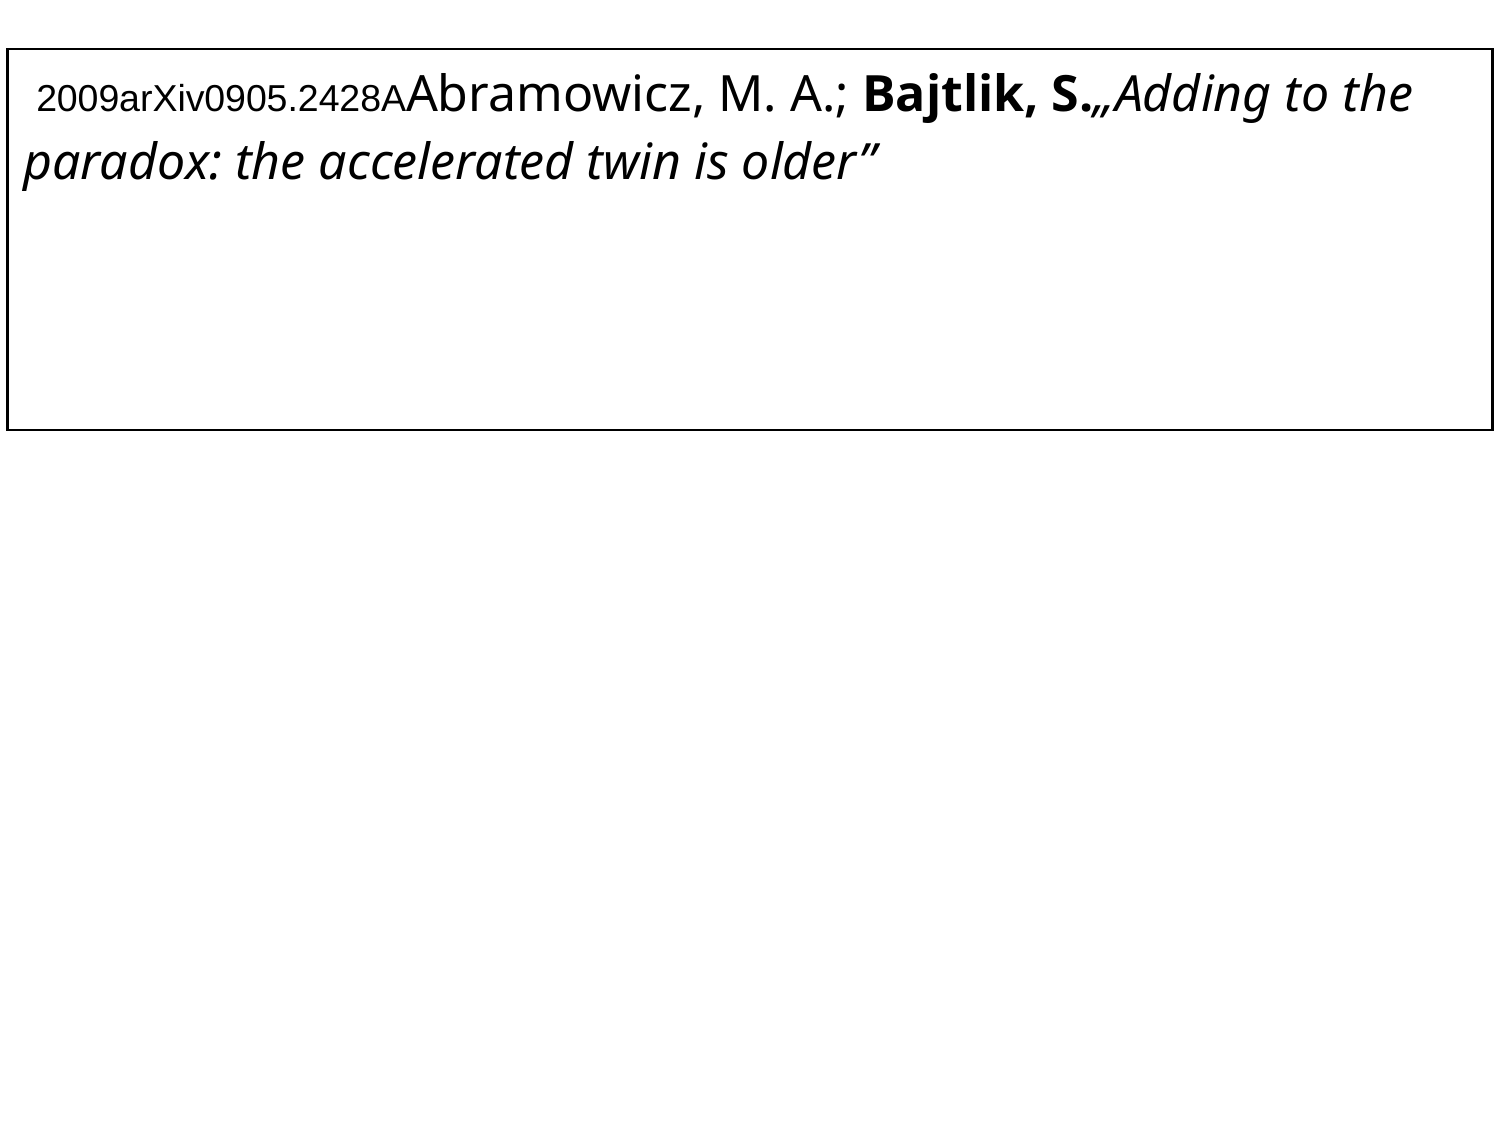

2009arXiv0905.2428A Abramowicz, M. A.; Bajtlik, S. „Adding to the paradox: the accelerated twin is older”